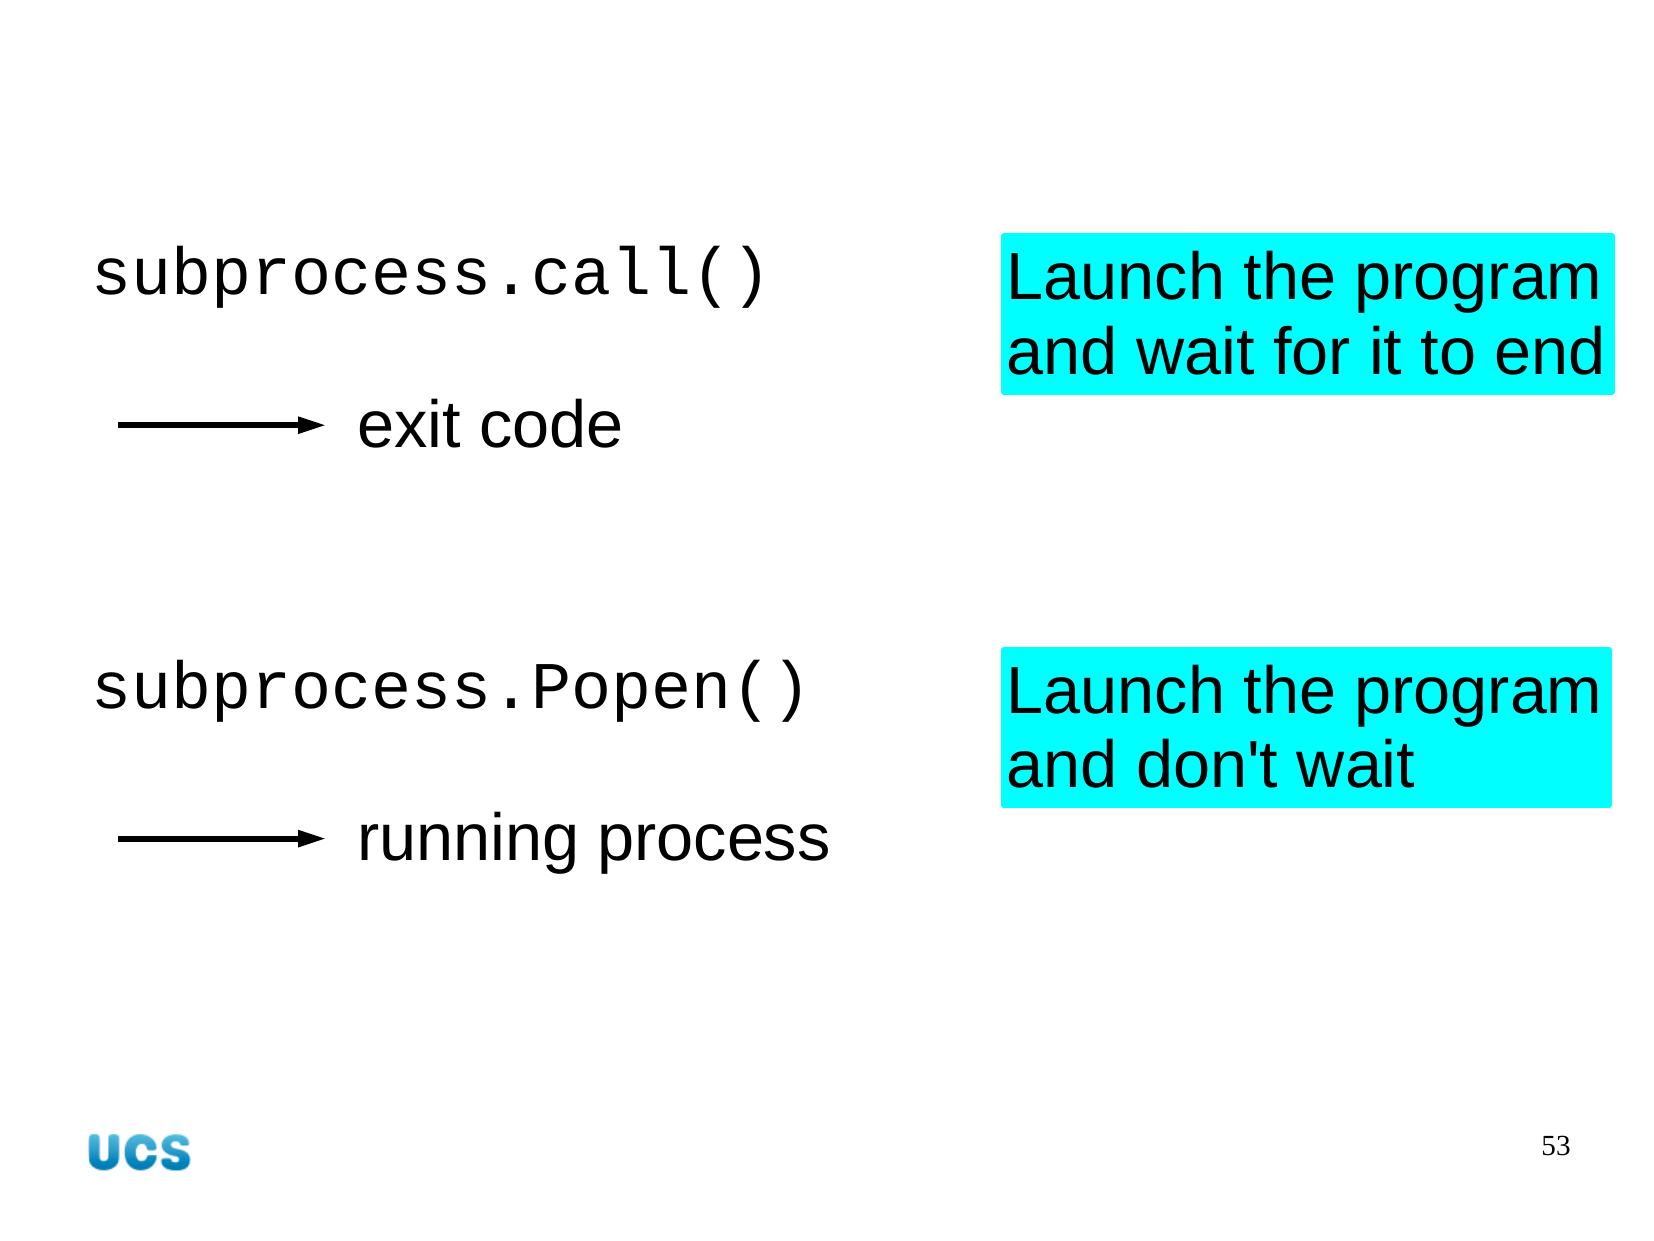

subprocess.call()
Launch the program
and wait for it to end
exit code
subprocess.Popen()
Launch the program
and don't wait
running process
53